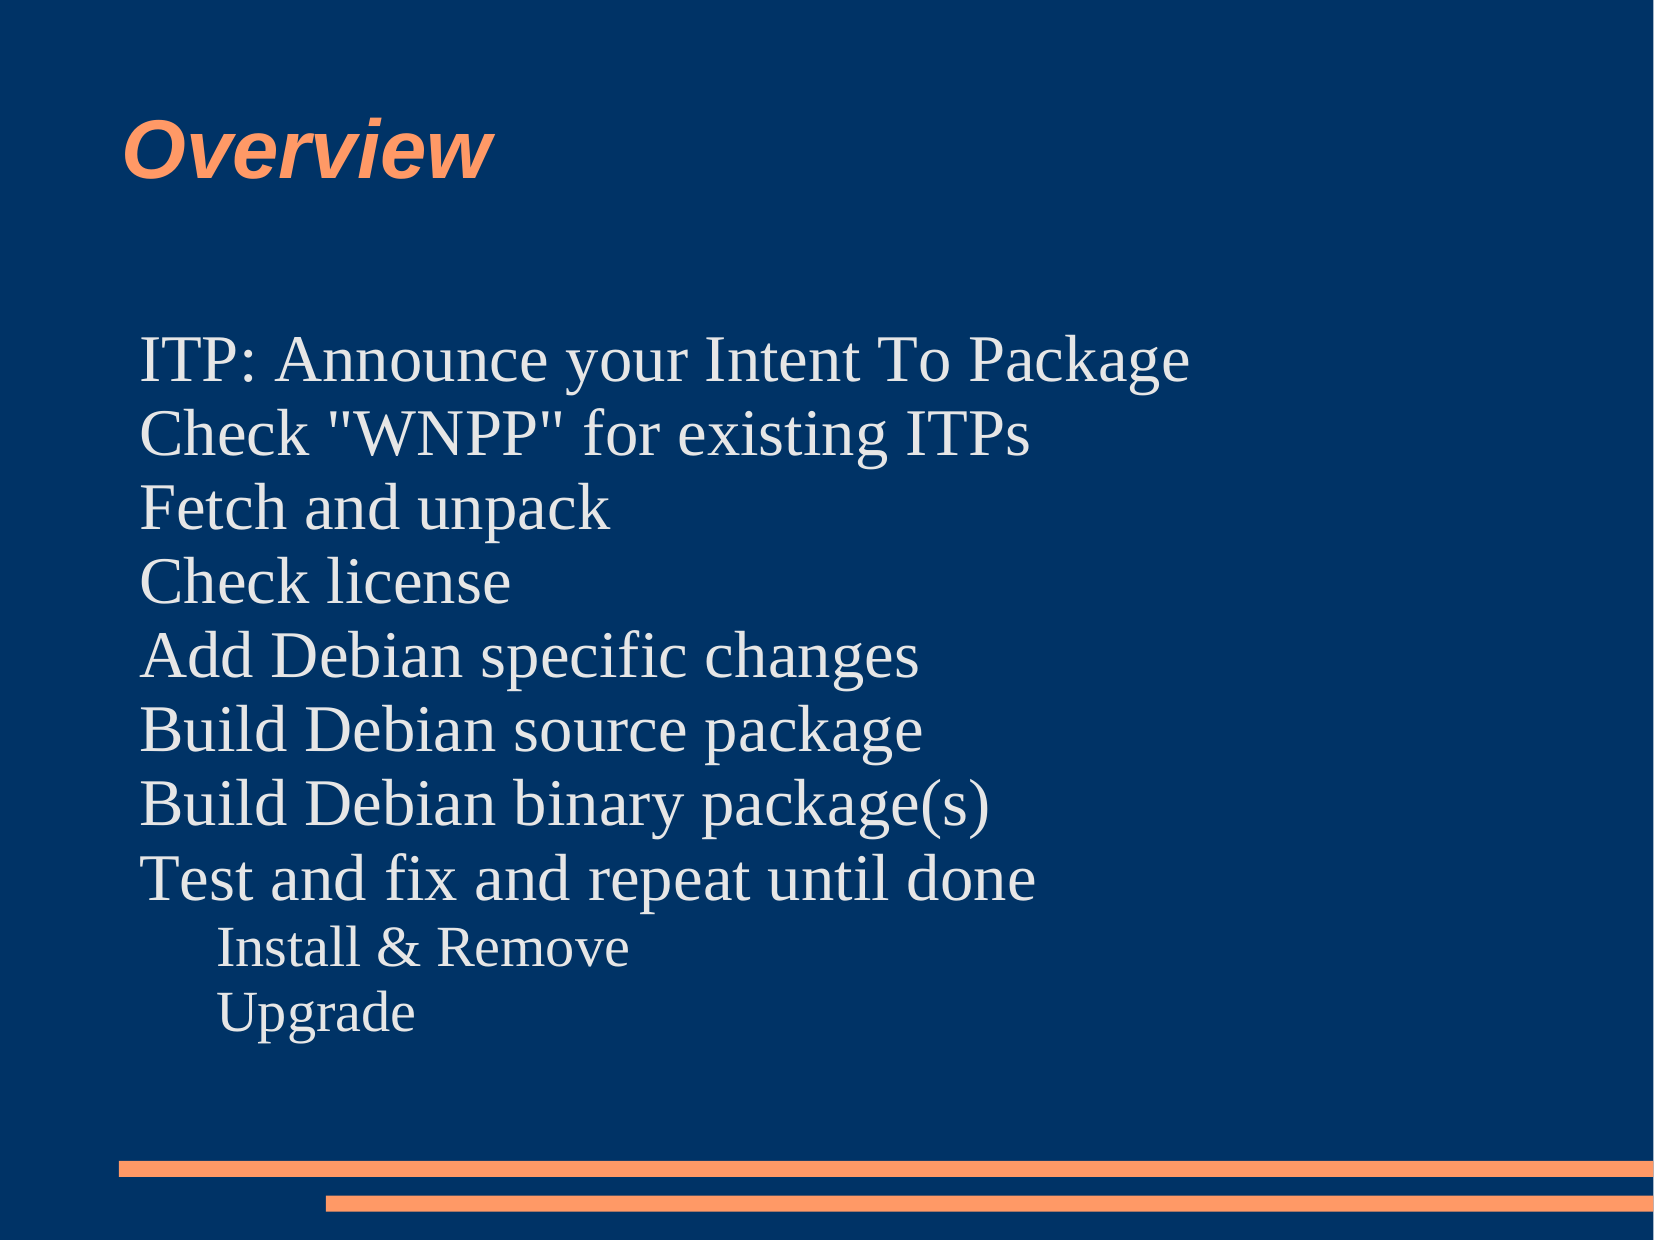

# Overview
ITP: Announce your Intent To Package
Check "WNPP" for existing ITPs
Fetch and unpack
Check license
Add Debian specific changes
Build Debian source package
Build Debian binary package(s)
Test and fix and repeat until done
Install & Remove
Upgrade